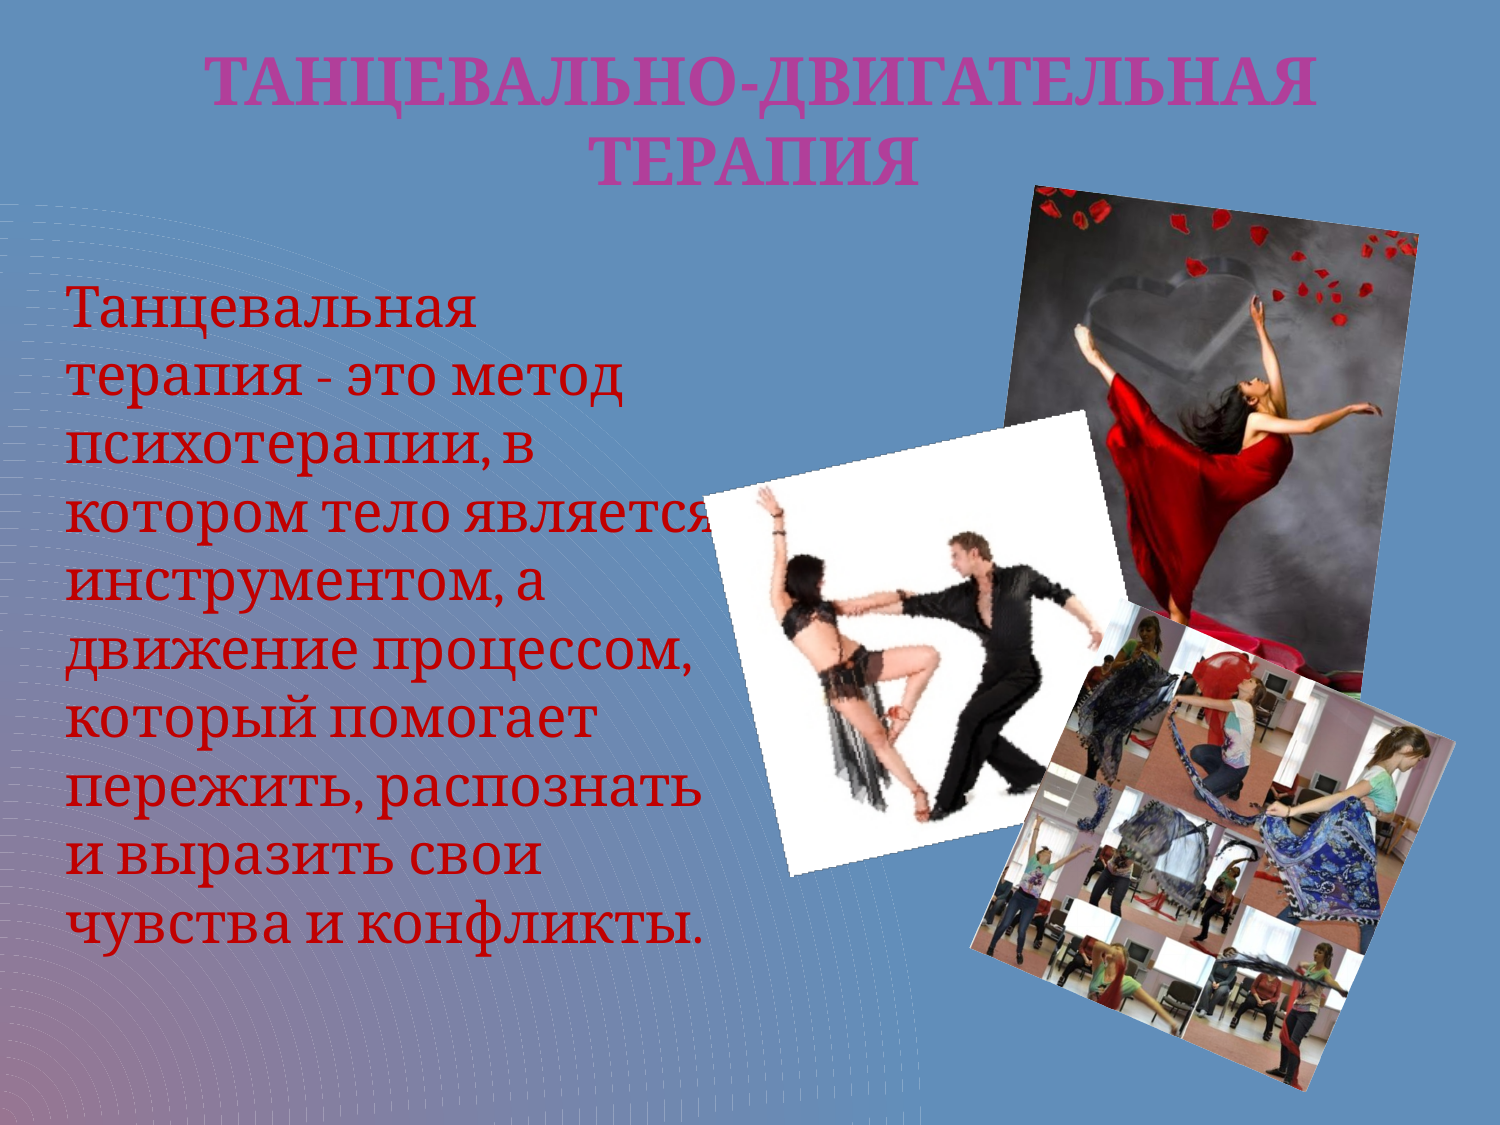

# Танцевально-Двигательная терапия
Танцевальная терапия - это метод психотерапии, в котором тело является инструментом, а движение процессом, который помогает пережить, распознать и выразить свои чувства и конфликты.